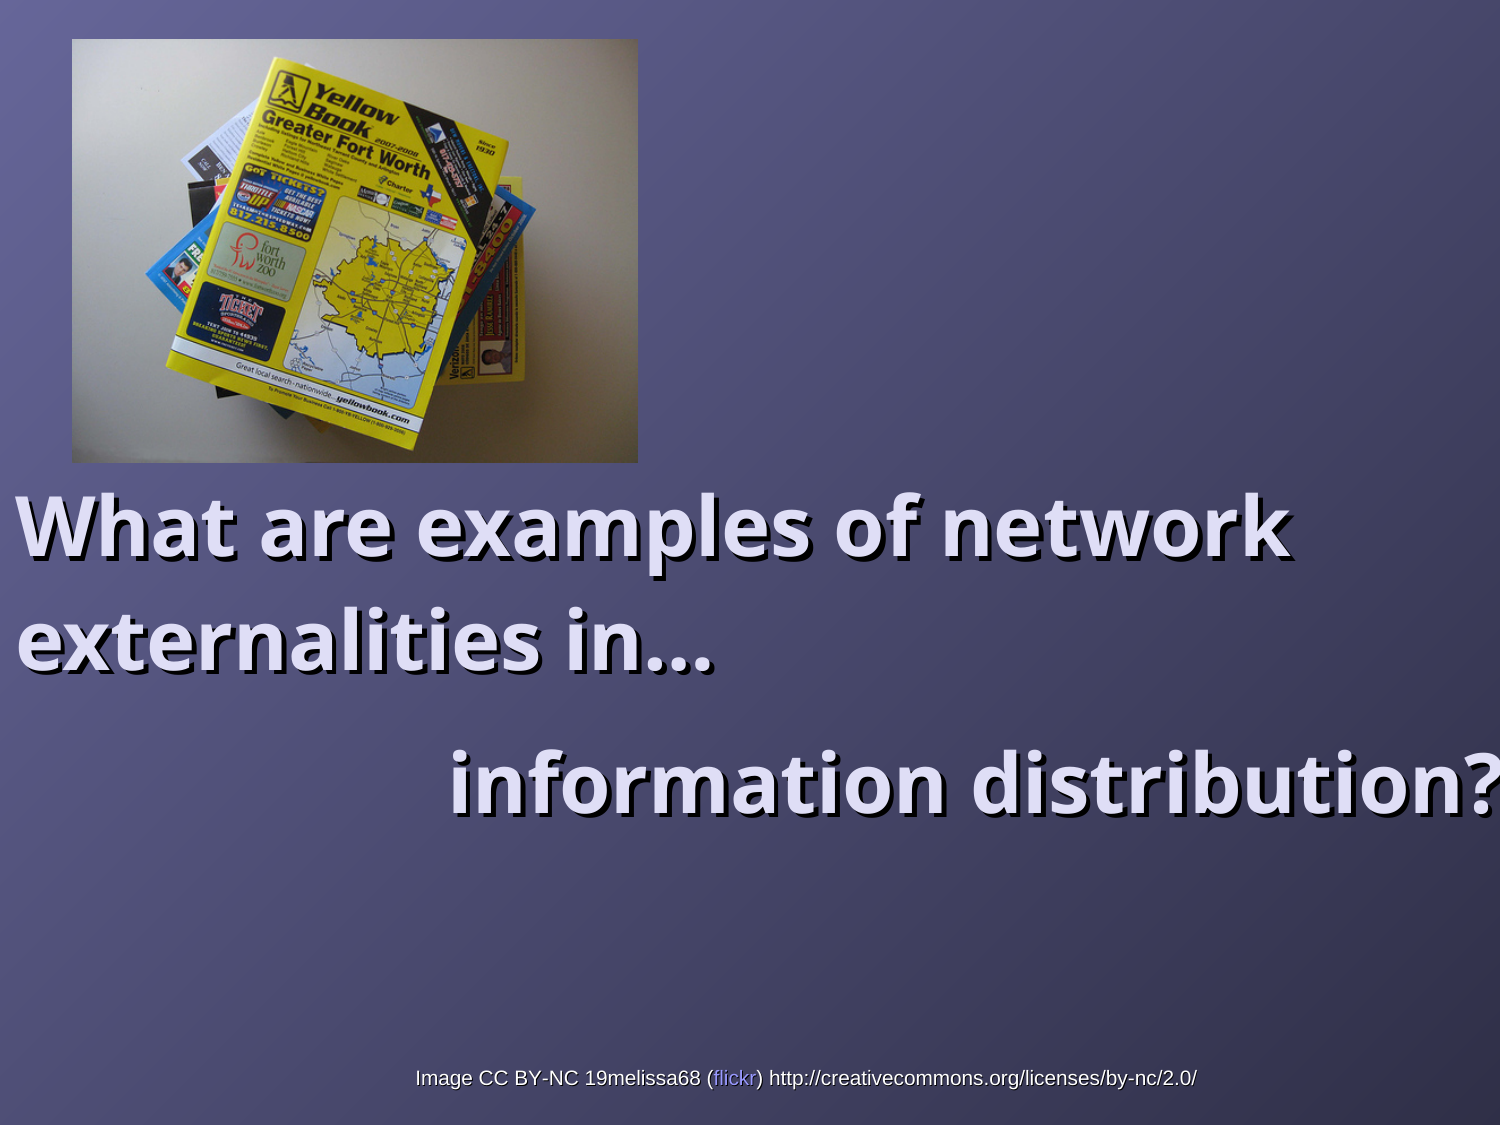

# What are examples of network externalities in…
information distribution?
Image CC BY-NC 19melissa68 (flickr) http://creativecommons.org/licenses/by-nc/2.0/